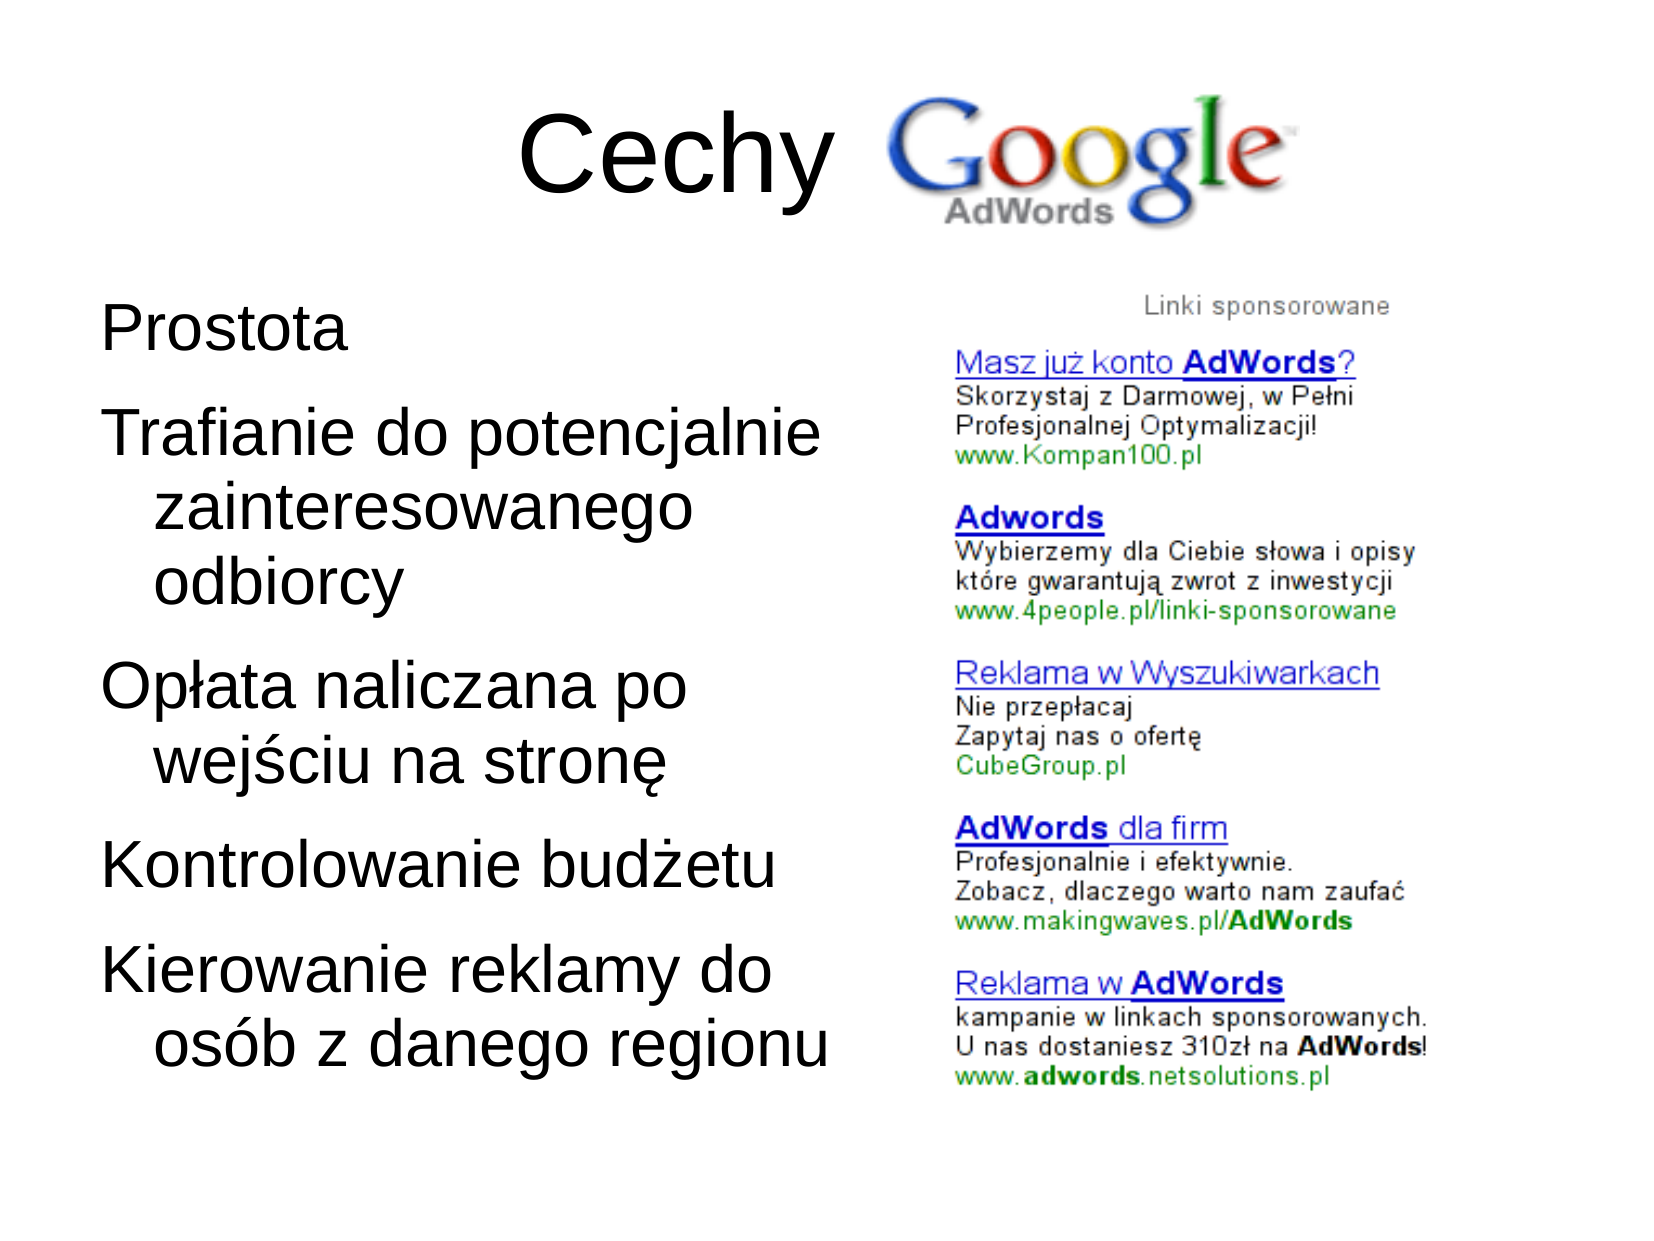

# Cechy
Prostota
Trafianie do potencjalnie zainteresowanego odbiorcy
Opłata naliczana po wejściu na stronę
Kontrolowanie budżetu
Kierowanie reklamy do osób z danego regionu